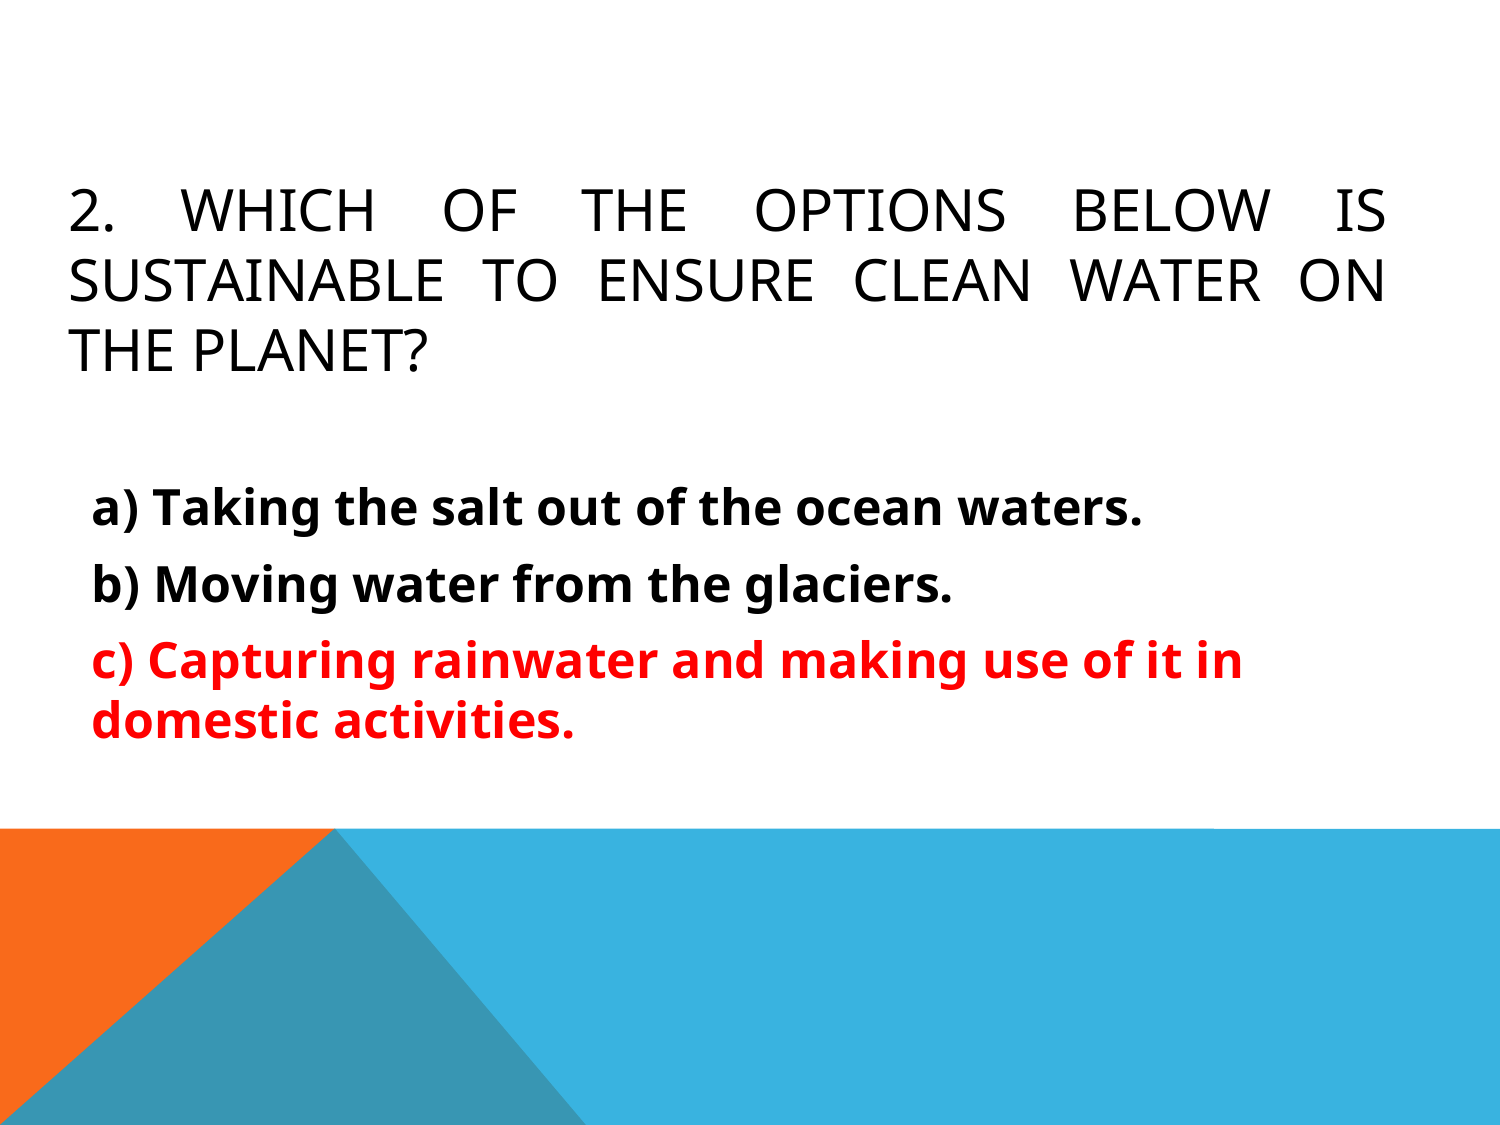

# 2. WHICH OF THE OPTIONS BELOW IS SUSTAINABLE TO ENSURE CLEAN WATER ON THE PLANET?
a) Taking the salt out of the ocean waters.
b) Moving water from the glaciers.
c) Capturing rainwater and making use of it in domestic activities.